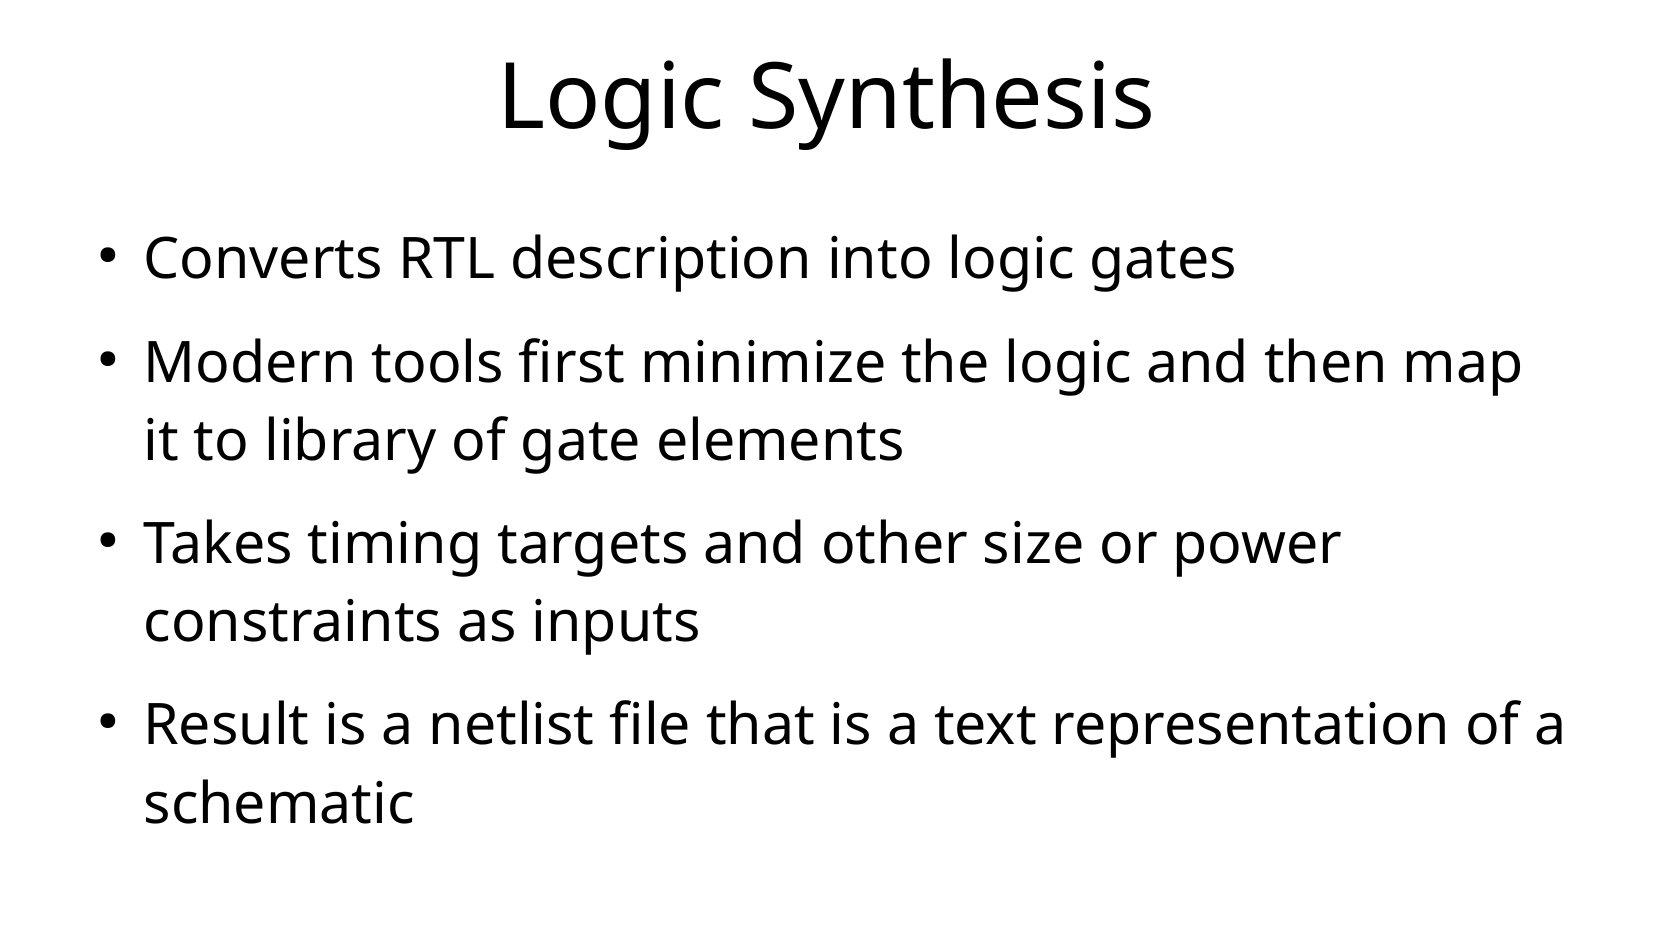

# Logic Synthesis
Converts RTL description into logic gates
Modern tools first minimize the logic and then map it to library of gate elements
Takes timing targets and other size or power constraints as inputs
Result is a netlist file that is a text representation of a schematic